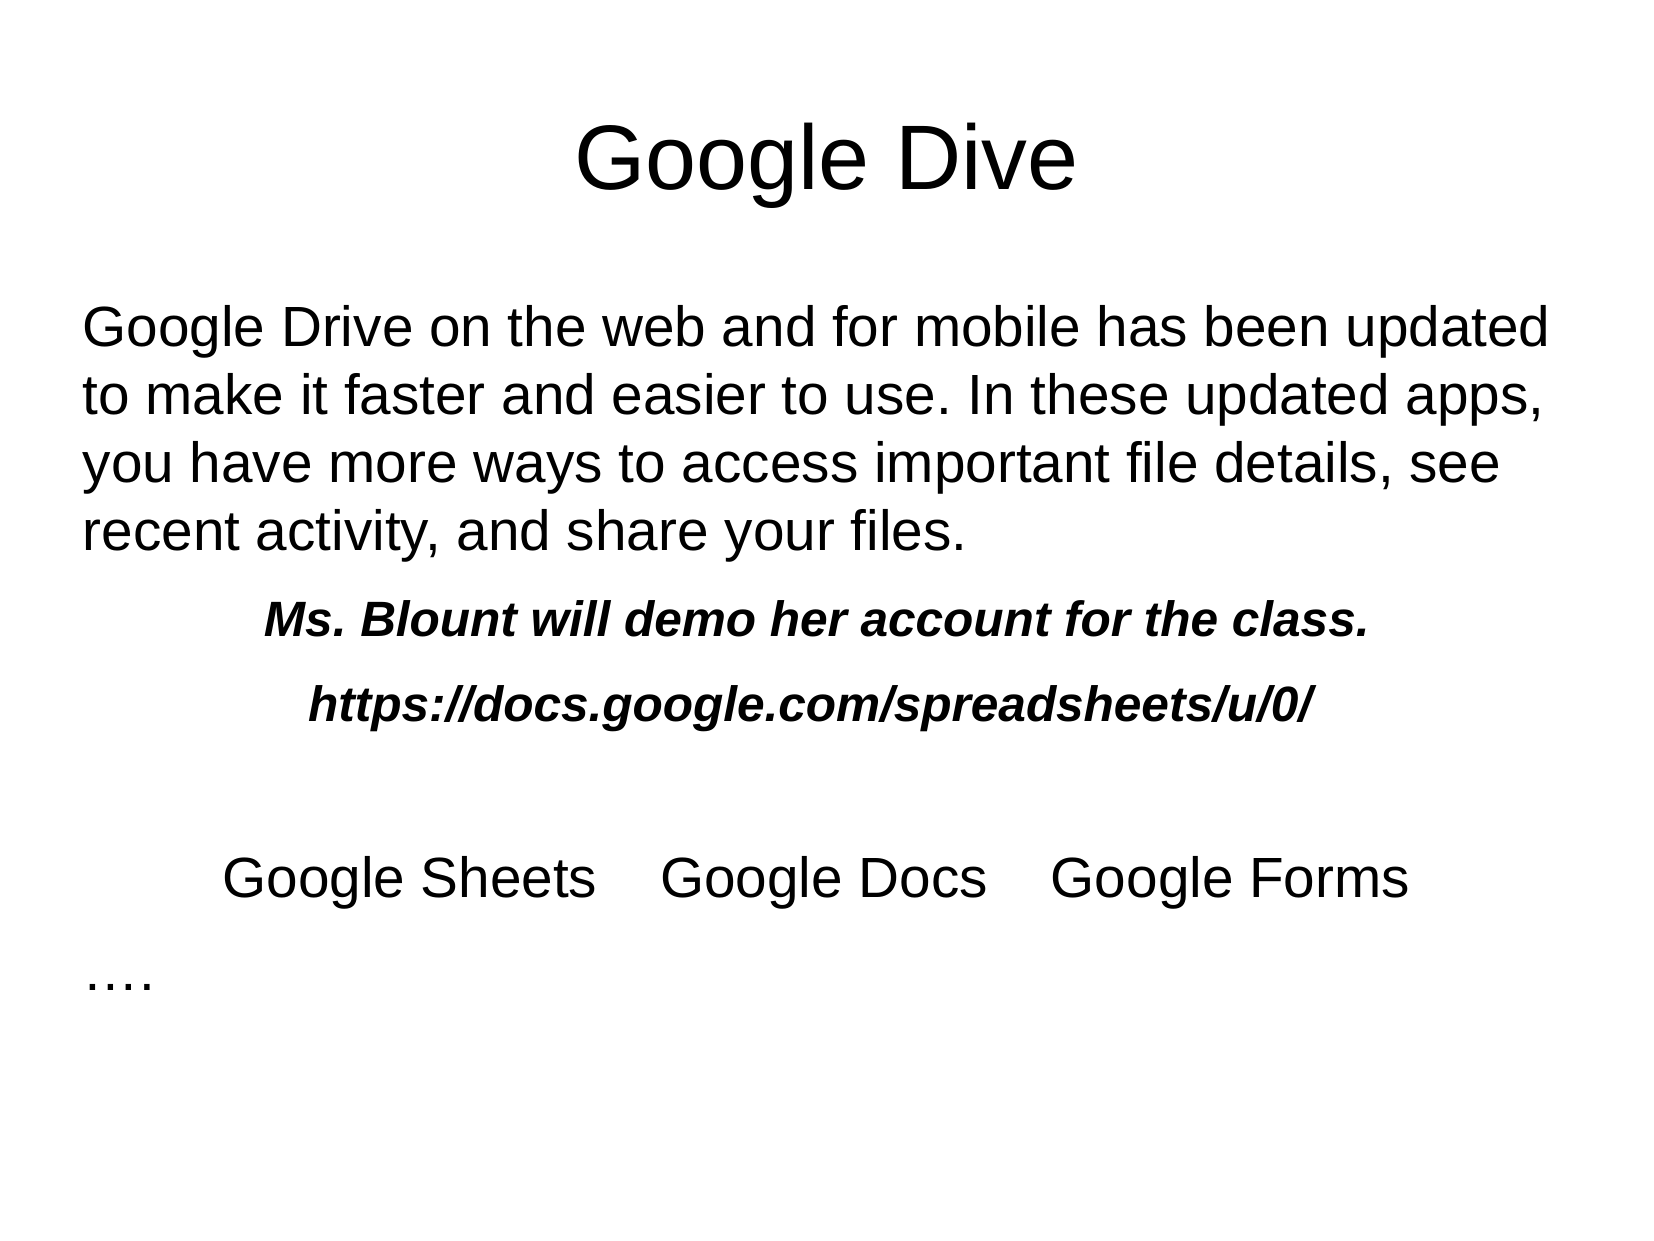

# Google Dive
Google Drive on the web and for mobile has been updated to make it faster and easier to use. In these updated apps, you have more ways to access important file details, see recent activity, and share your files.
Ms. Blount will demo her account for the class.
https://docs.google.com/spreadsheets/u/0/
Google Sheets Google Docs Google Forms
….